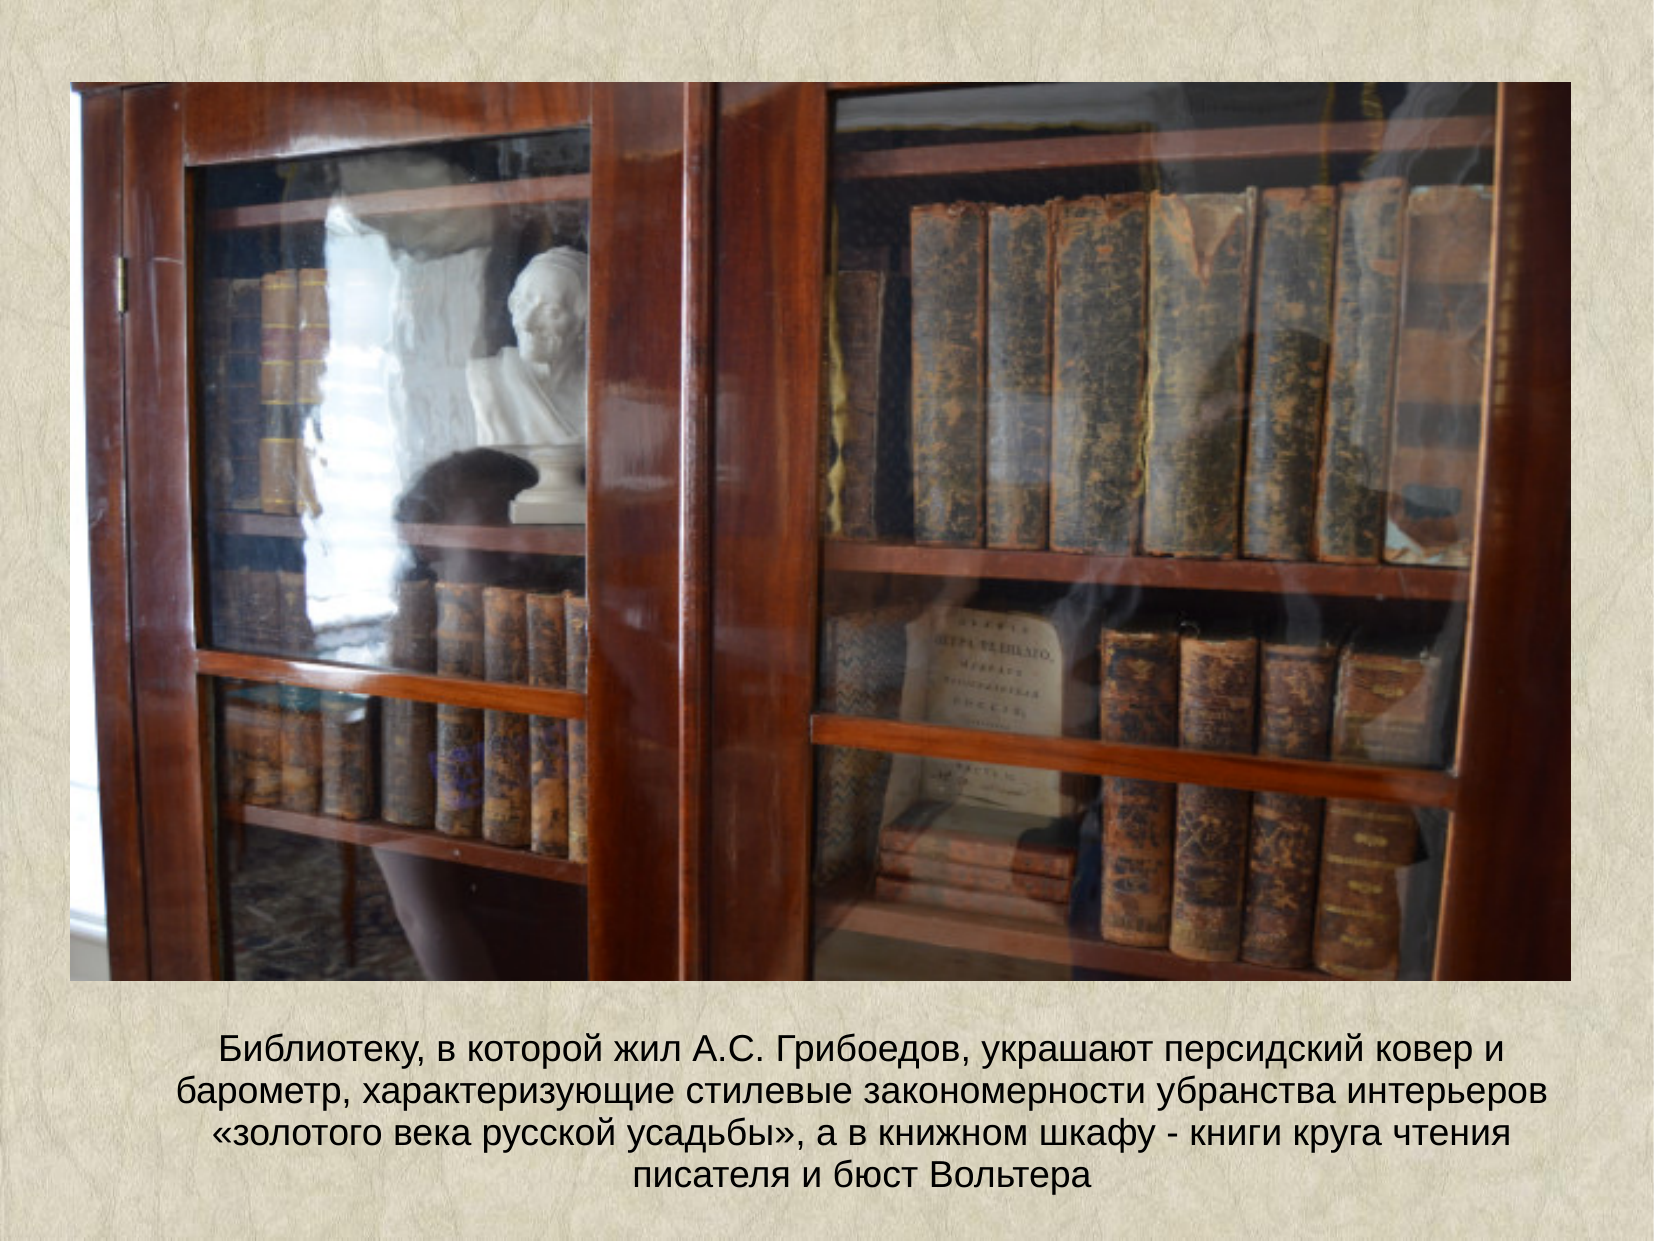

# Библиотеку, в которой жил А.С. Грибоедов, украшают персидский ковер и барометр, характеризующие стилевые закономерности убранства интерьеров «золотого века русской усадьбы», а в книжном шкафу - книги круга чтения писателя и бюст Вольтера